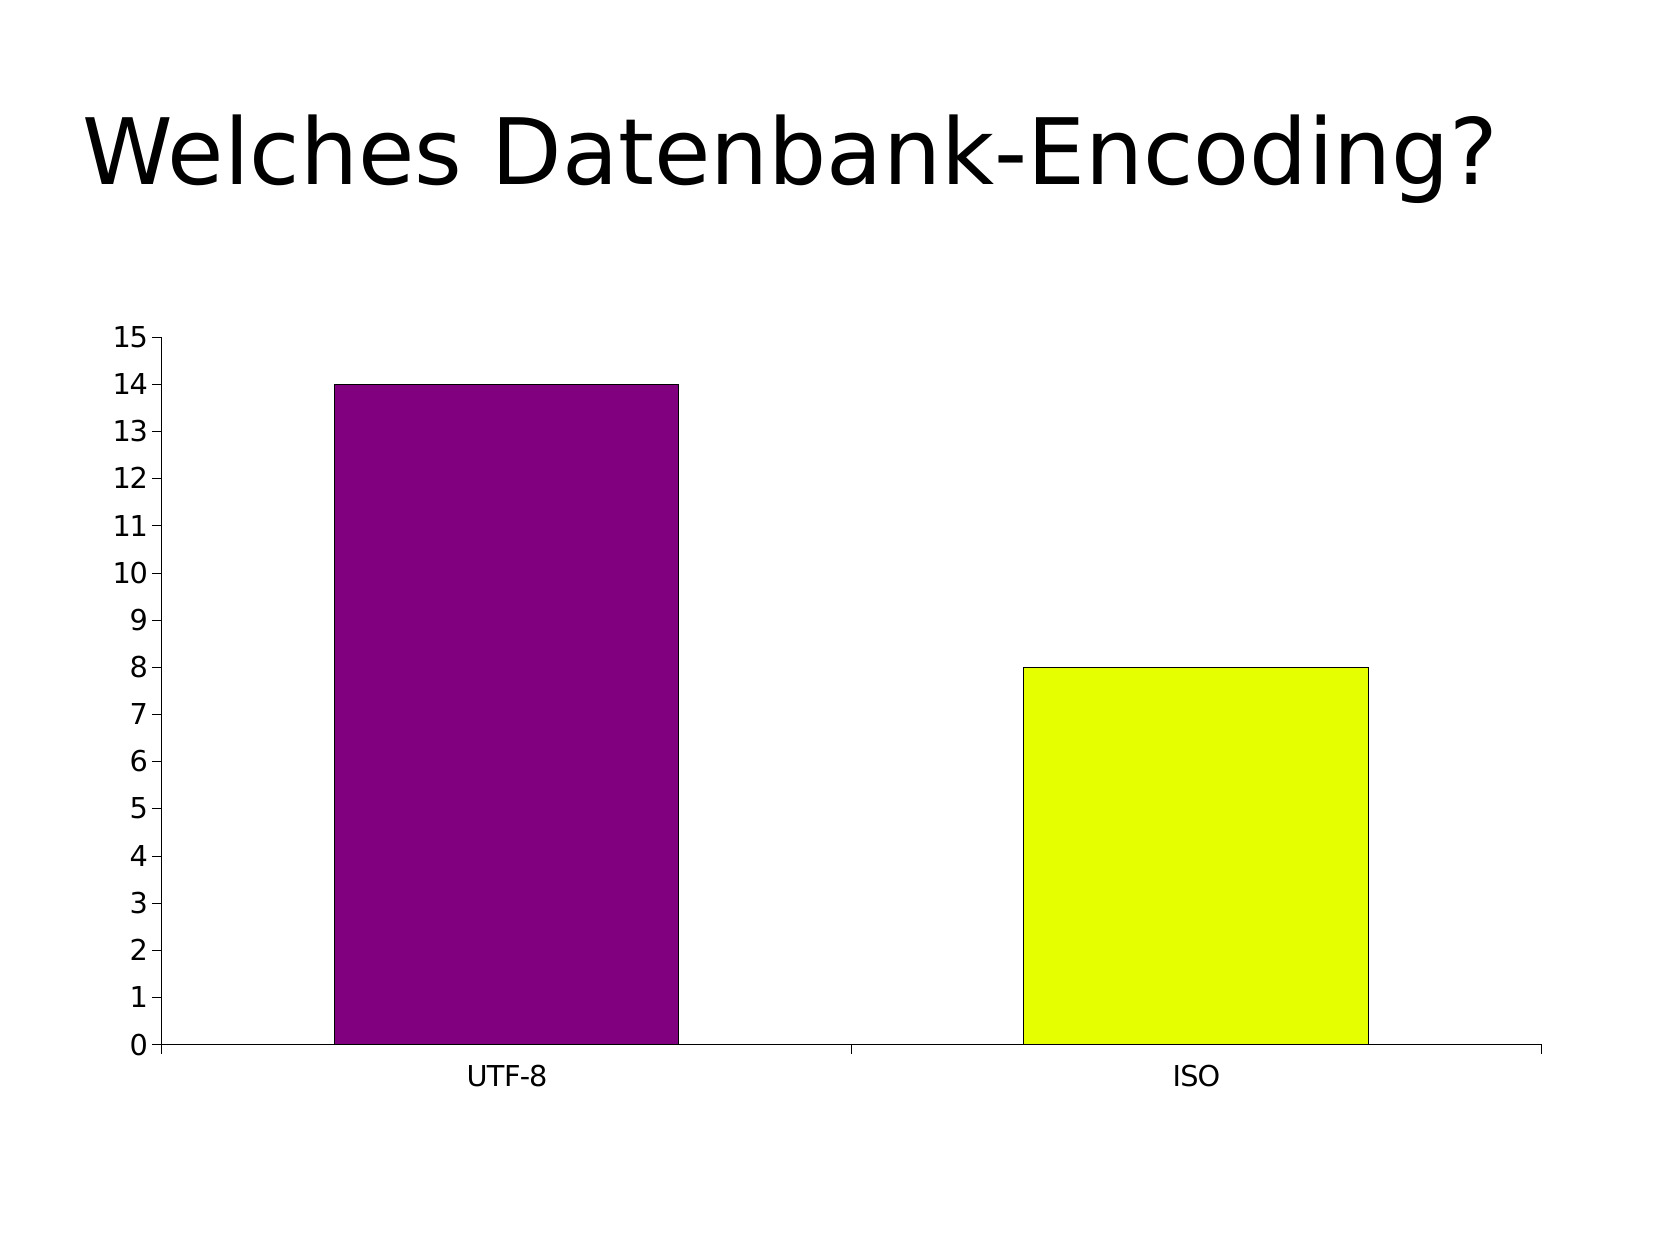

# Welches Datenbank-Encoding?
### Chart
| Category | DB Encding |
|---|---|
| UTF-8 | 14.0 |
| ISO | 8.0 |